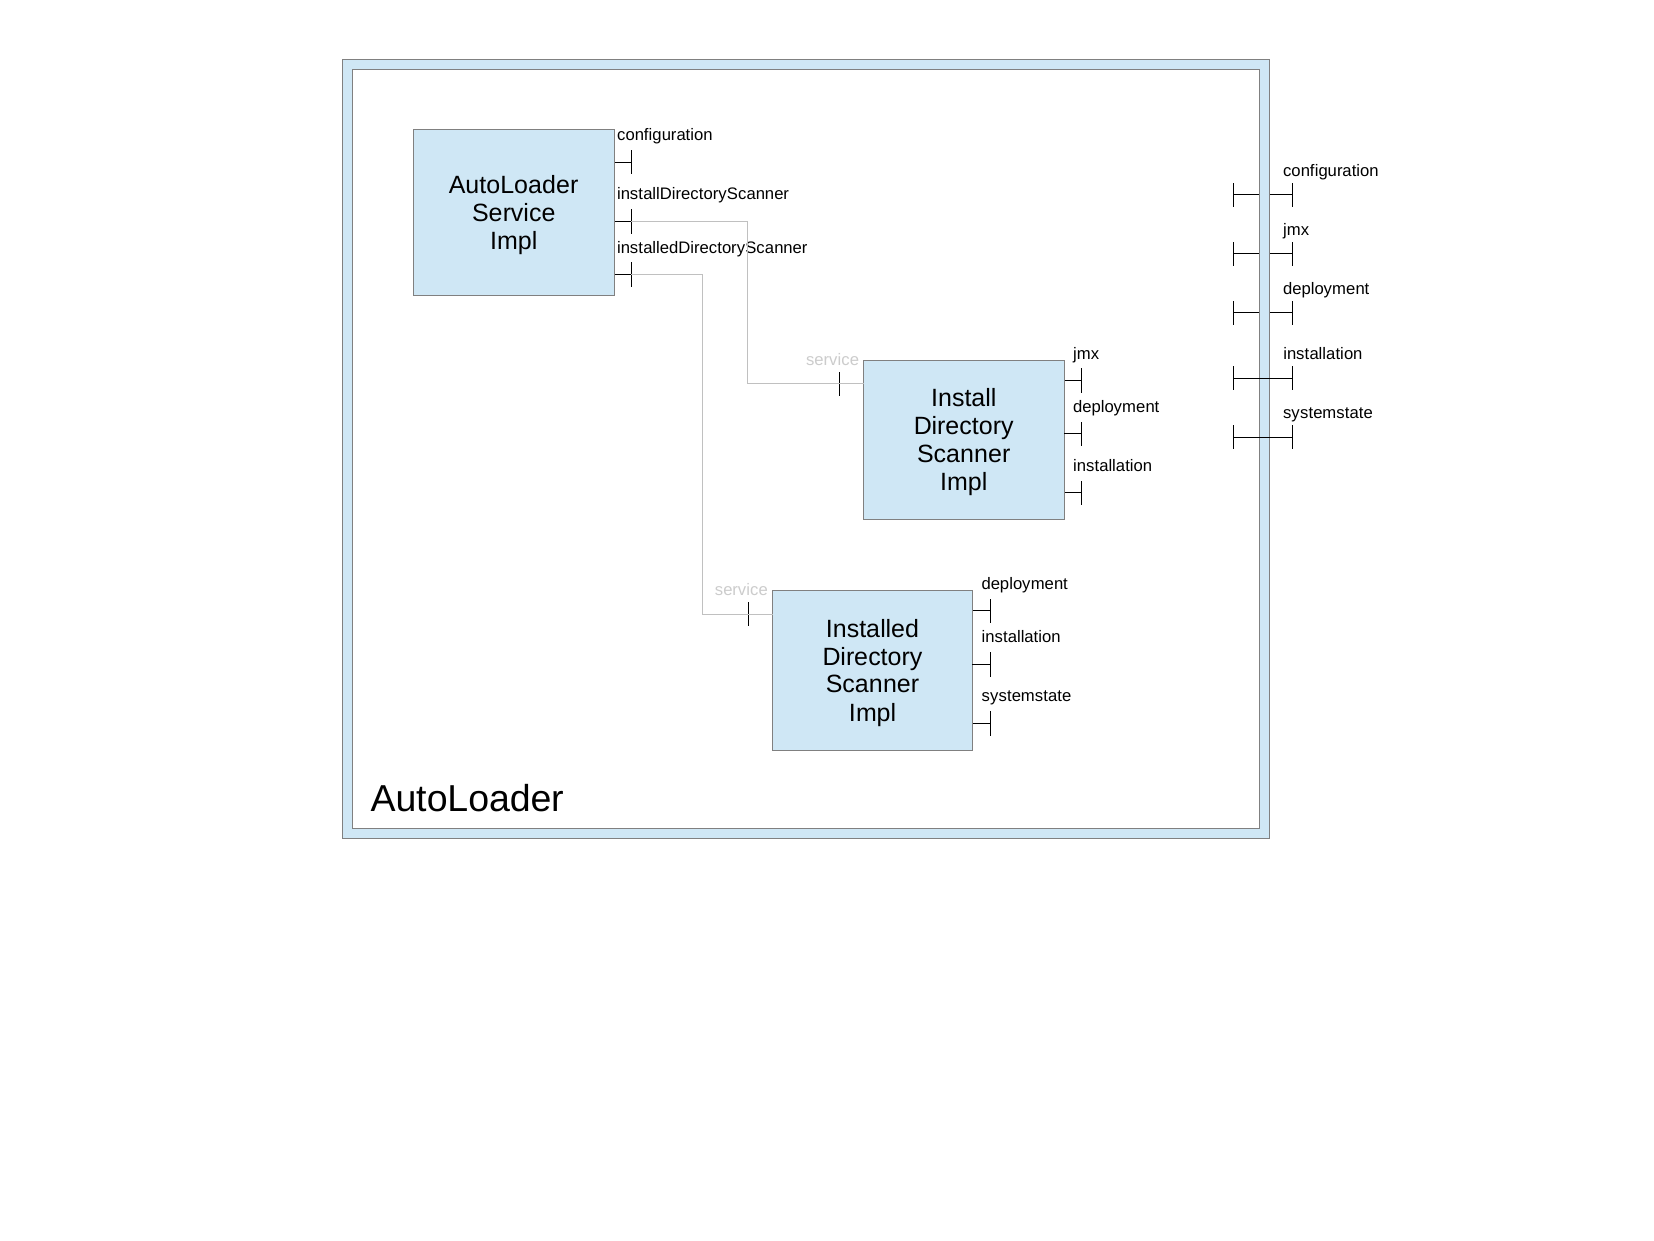

configuration
AutoLoader
Service
Impl
configuration
installDirectoryScanner
jmx
installedDirectoryScanner
deployment
jmx
installation
service
Install
Directory
Scanner
Impl
deployment
systemstate
installation
deployment
service
Installed
Directory
Scanner
Impl
installation
systemstate
AutoLoader